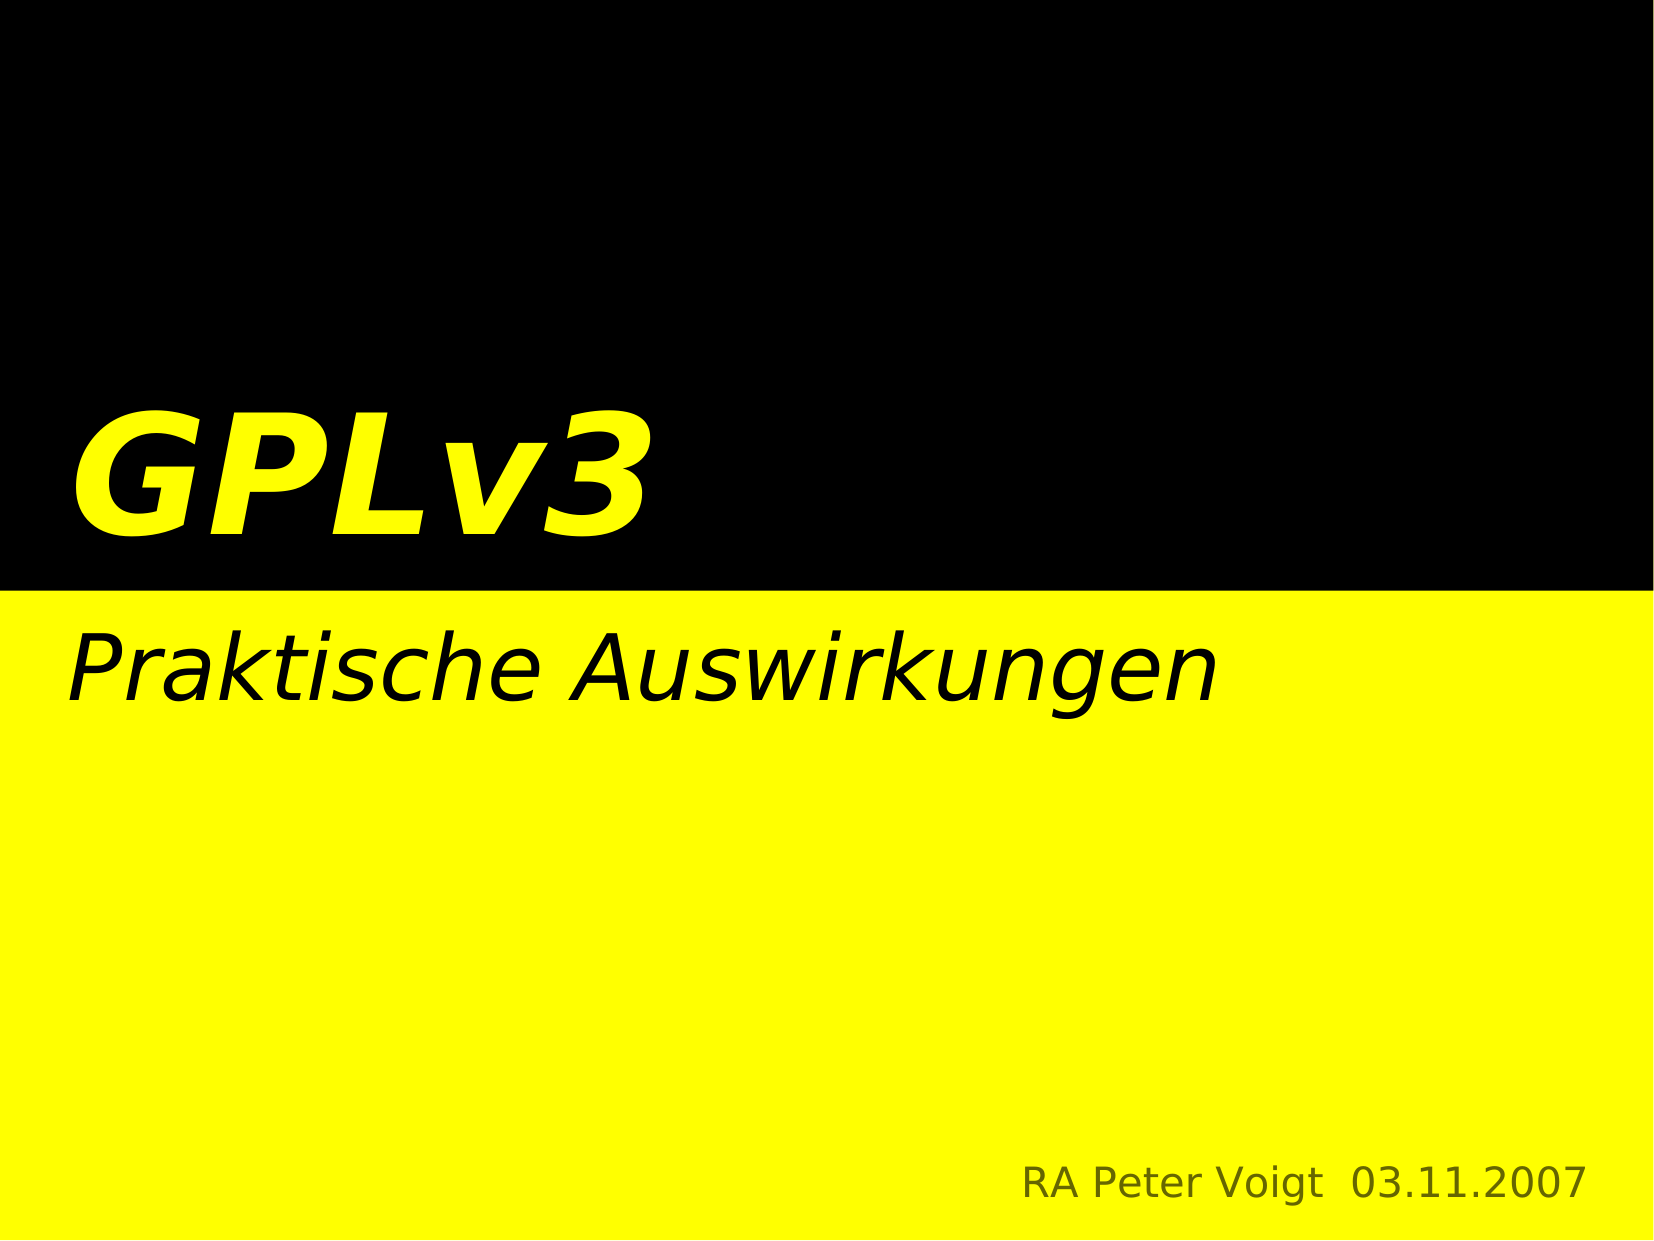

GPLv3
Praktische Auswirkungen
RA Peter Voigt 03.11.2007